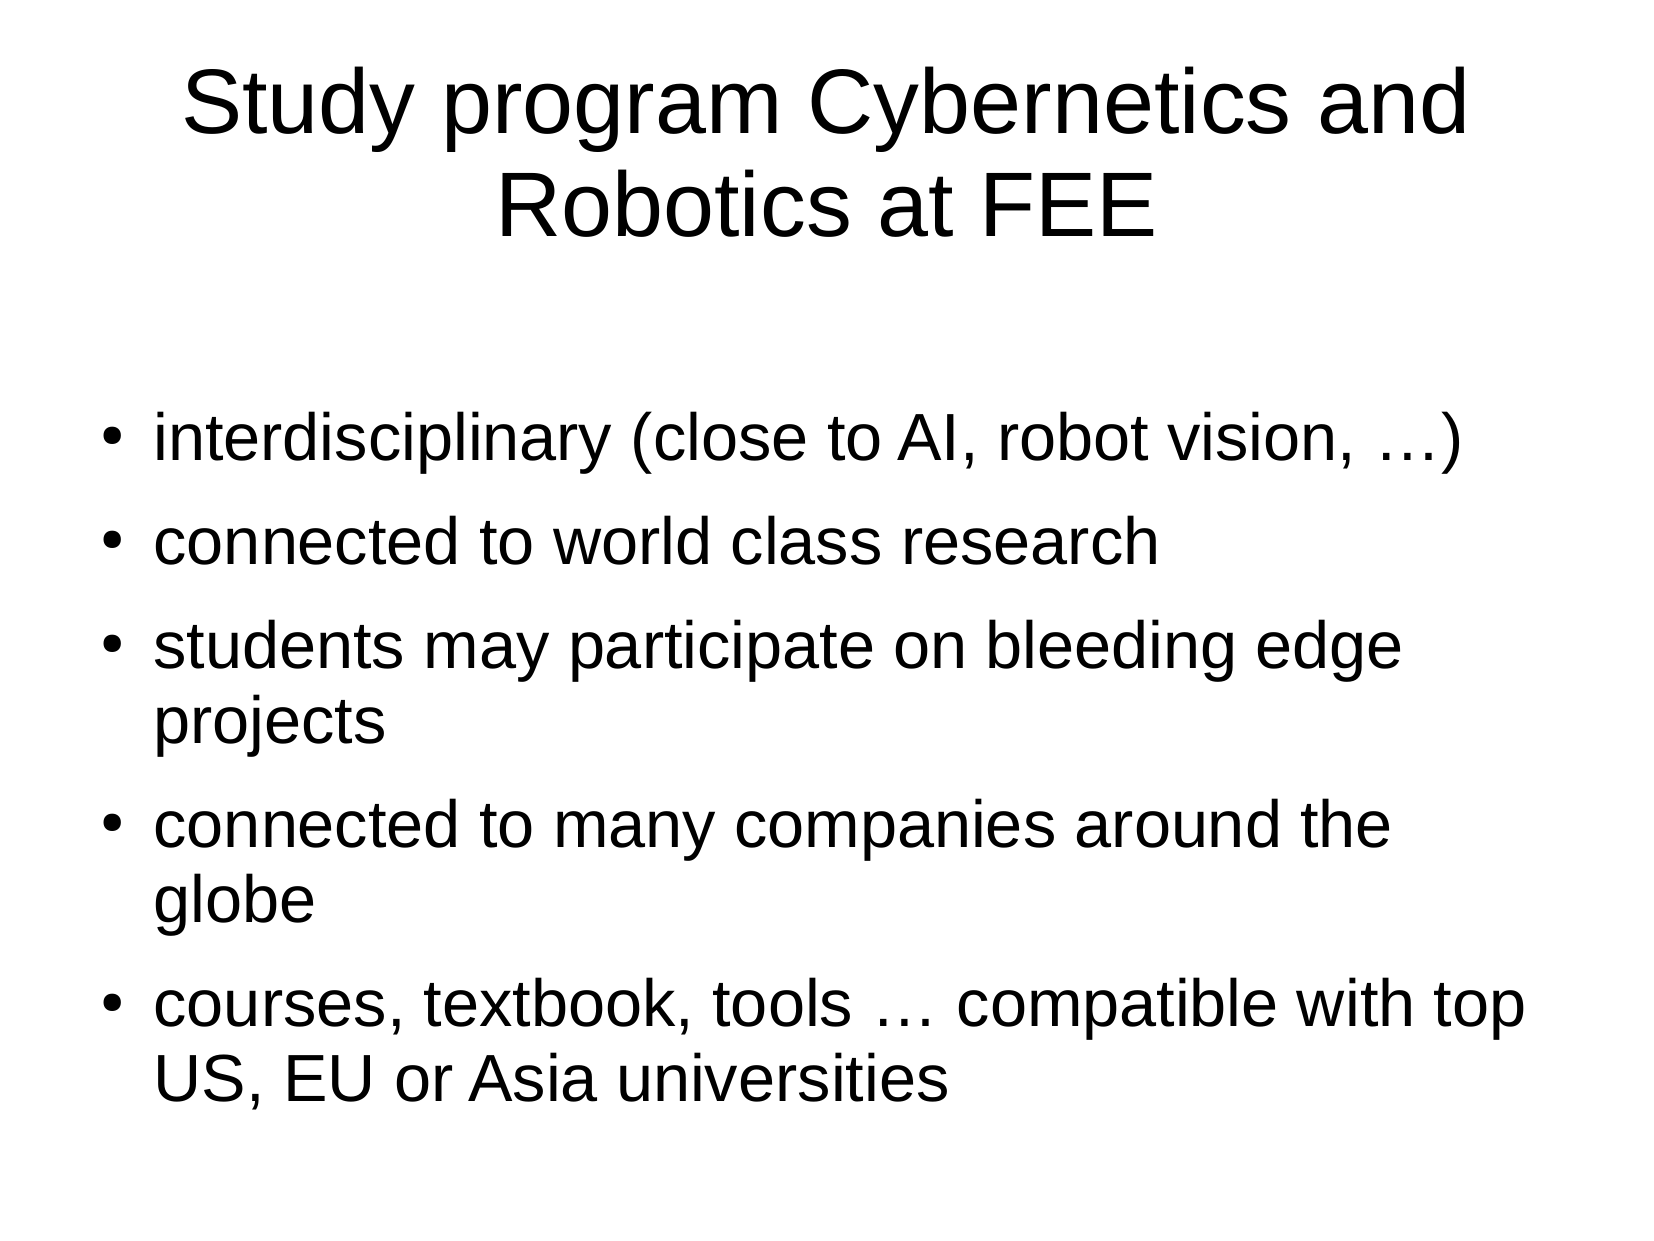

# Study program Cybernetics and Robotics at FEE
interdisciplinary (close to AI, robot vision, …)
connected to world class research
students may participate on bleeding edge projects
connected to many companies around the globe
courses, textbook, tools … compatible with top US, EU or Asia universities